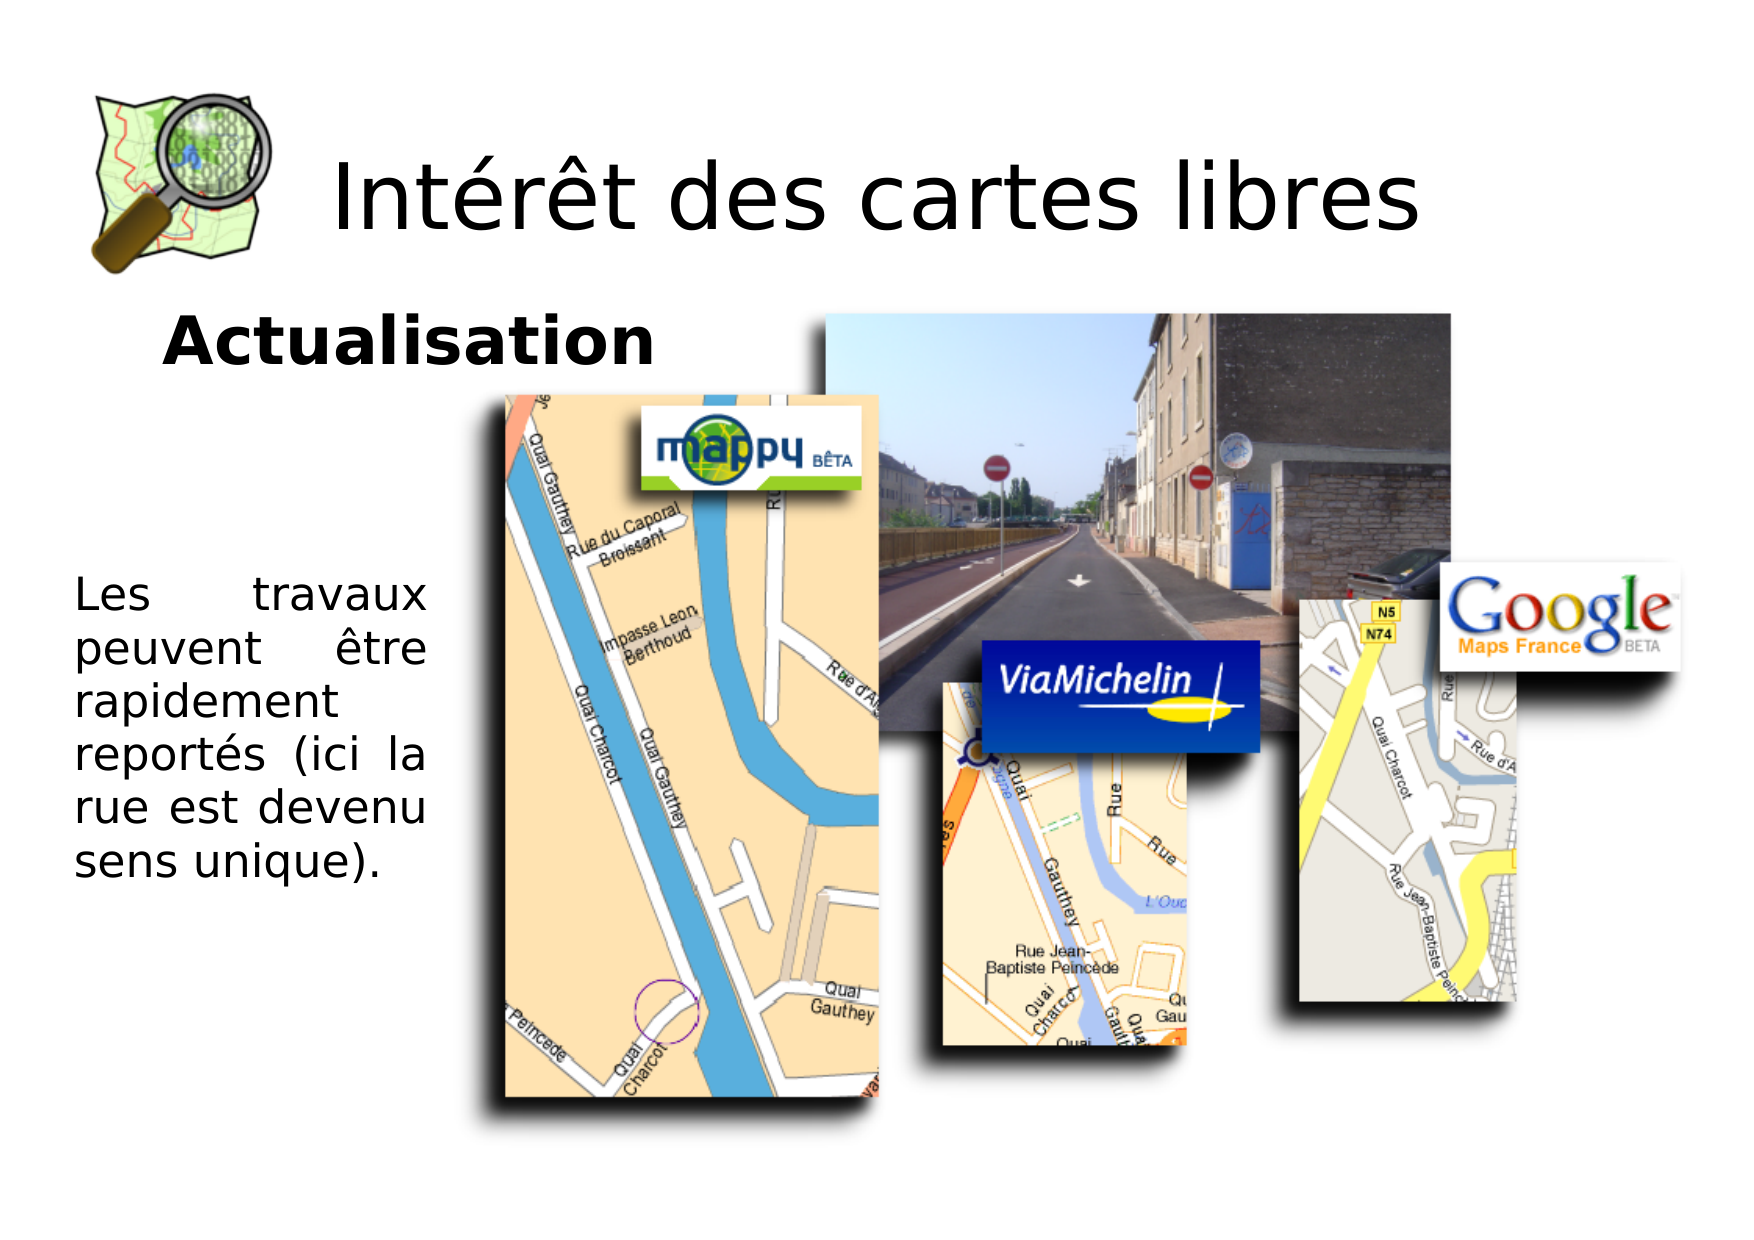

# Intérêt des cartes libres
Actualisation
Les travaux peuvent être rapidement reportés (ici la rue est devenu sens unique).